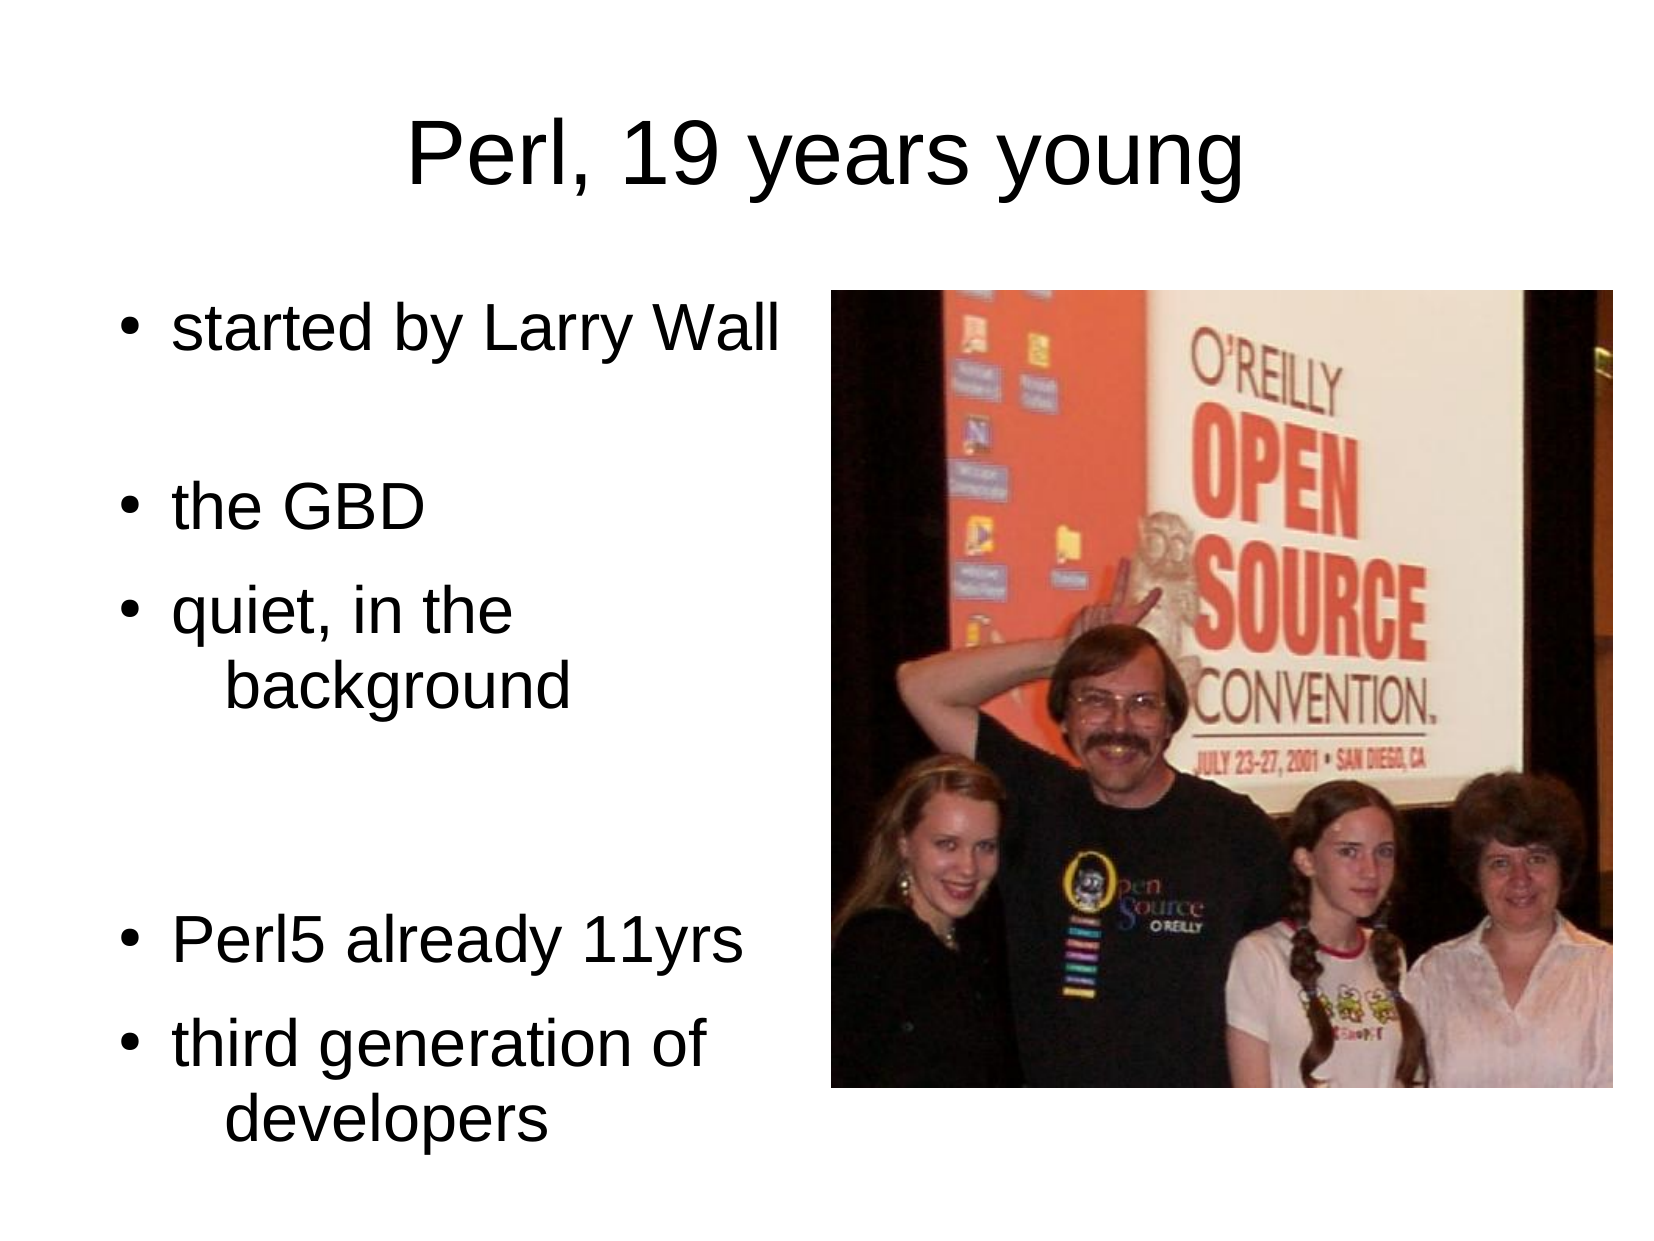

# Perl, 19 years young
started by Larry Wall
the GBD
quiet, in the background
Perl5 already 11yrs
third generation of developers